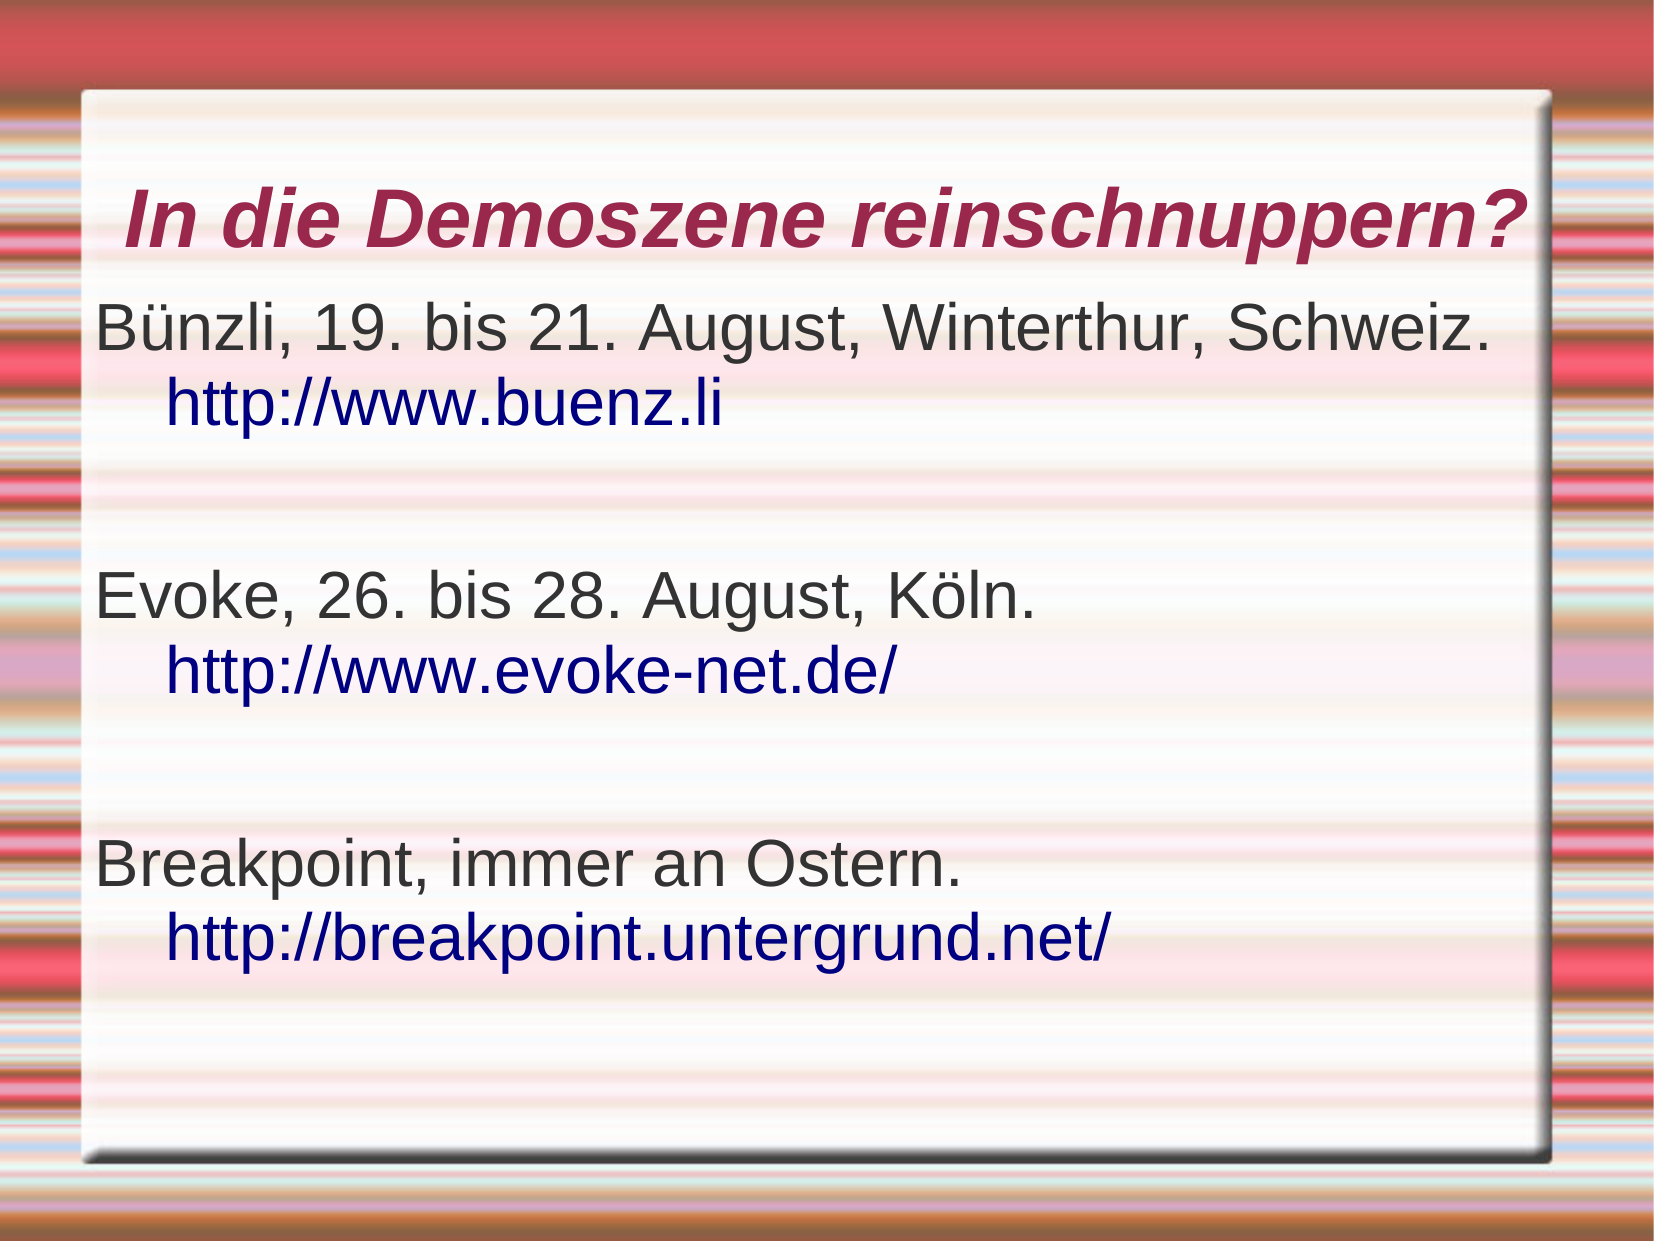

# In die Demoszene reinschnuppern?
Bünzli, 19. bis 21. August, Winterthur, Schweiz. http://www.buenz.li
Evoke, 26. bis 28. August, Köln. http://www.evoke-net.de/
Breakpoint, immer an Ostern. http://breakpoint.untergrund.net/